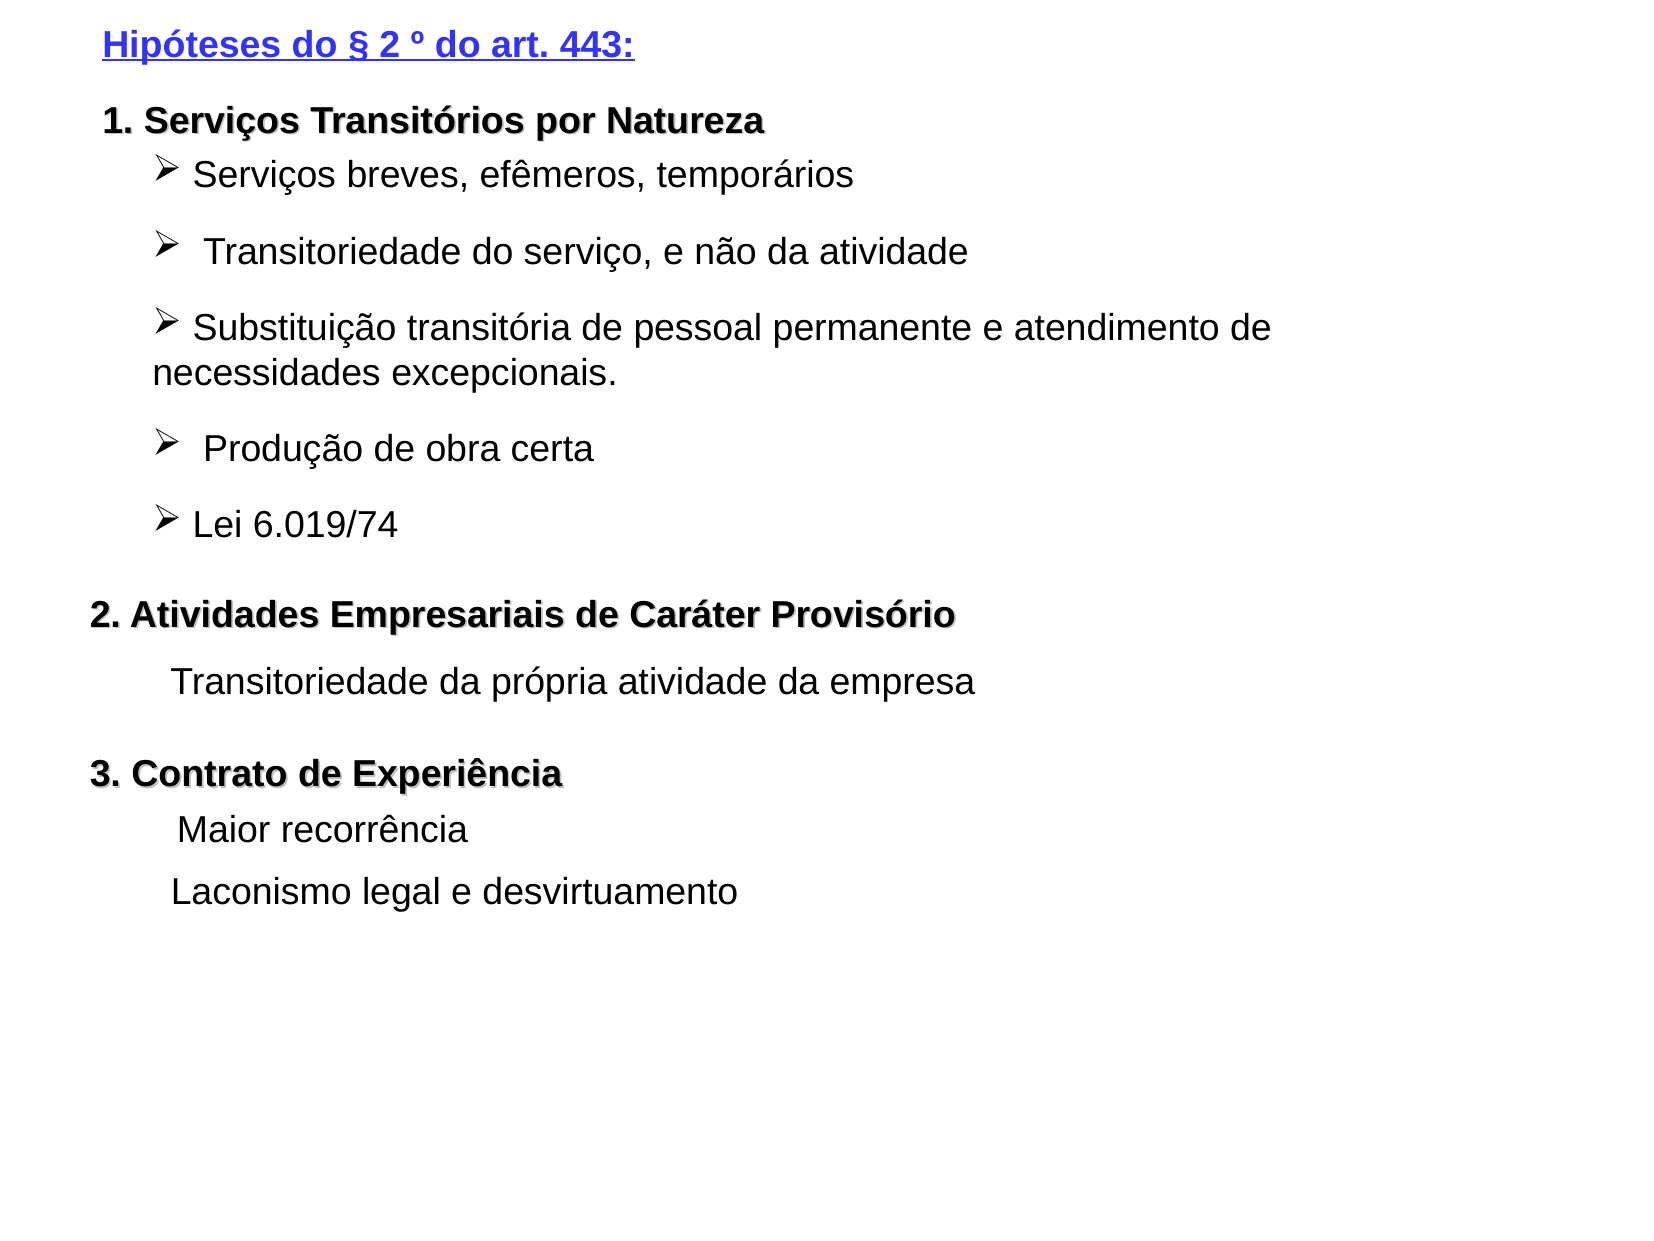

Hipóteses do § 2 º do art. 443:
1. Serviços Transitórios por Natureza
 Serviços breves, efêmeros, temporários
 Transitoriedade do serviço, e não da atividade
 Substituição transitória de pessoal permanente e atendimento de necessidades excepcionais.
 Produção de obra certa
 Lei 6.019/74
2. Atividades Empresariais de Caráter Provisório
 Transitoriedade da própria atividade da empresa
3. Contrato de Experiência
 Maior recorrência
 Laconismo legal e desvirtuamento